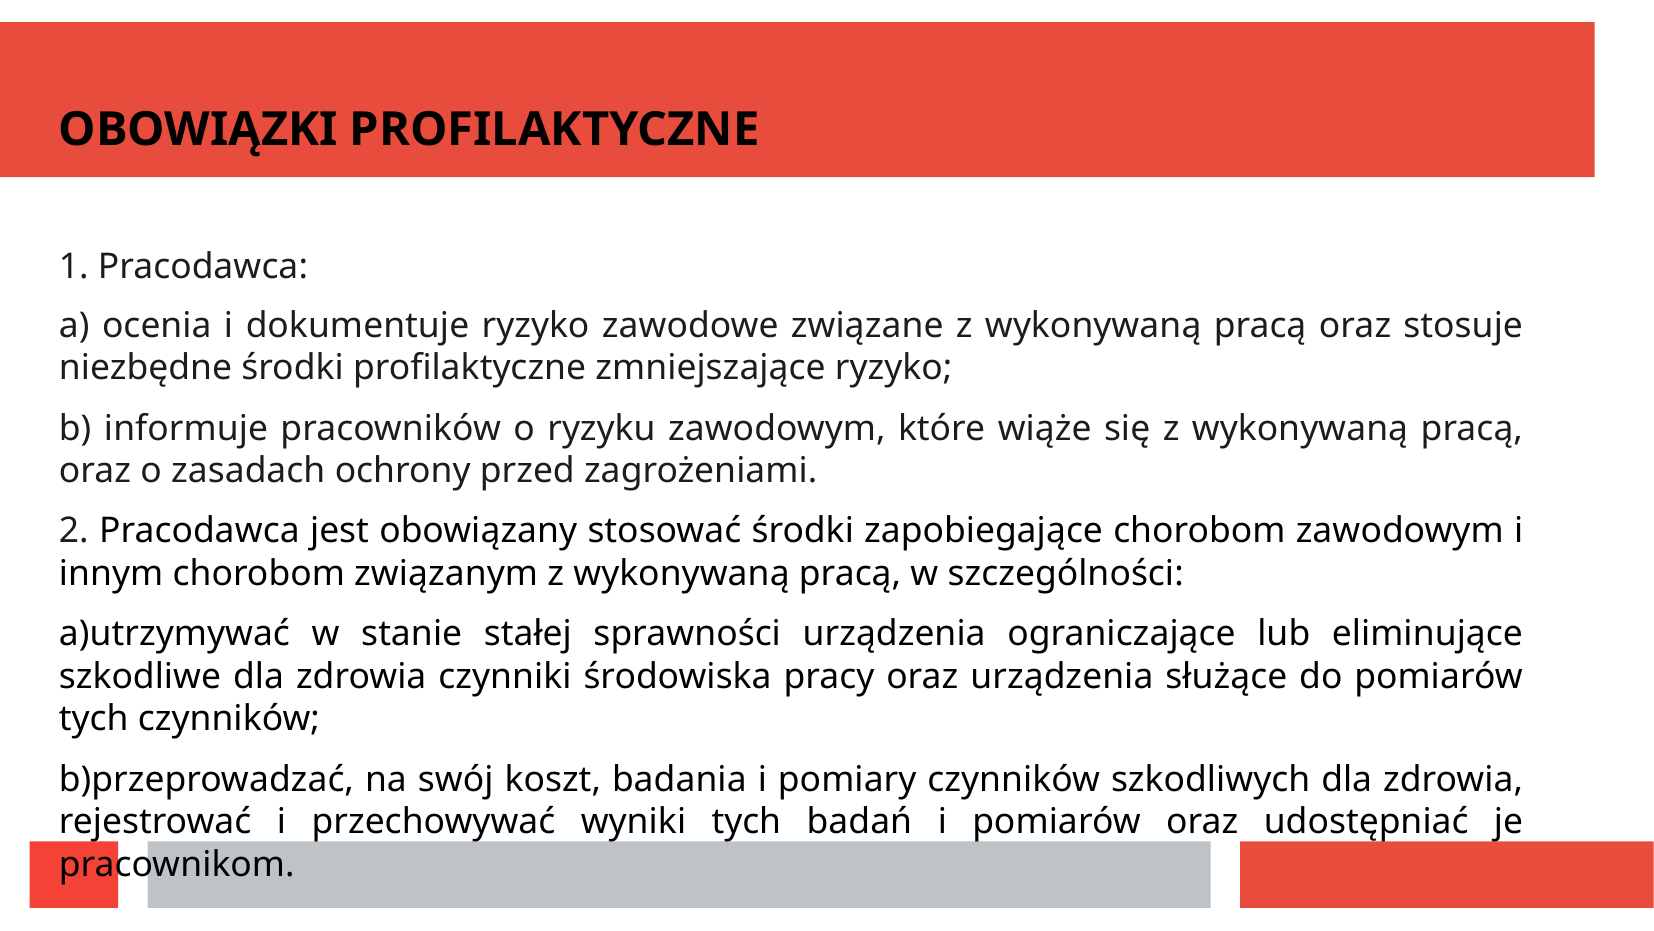

# OBOWIĄZKI PROFILAKTYCZNE
1. Pracodawca:
a) ocenia i dokumentuje ryzyko zawodowe związane z wykonywaną pracą oraz stosuje niezbędne środki profilaktyczne zmniejszające ryzyko;
b) informuje pracowników o ryzyku zawodowym, które wiąże się z wykonywaną pracą, oraz o zasadach ochrony przed zagrożeniami.
2. Pracodawca jest obowiązany stosować środki zapobiegające chorobom zawodowym i innym chorobom związanym z wykonywaną pracą, w szczególności:
a)utrzymywać w stanie stałej sprawności urządzenia ograniczające lub eliminujące szkodliwe dla zdrowia czynniki środowiska pracy oraz urządzenia służące do pomiarów tych czynników;
b)przeprowadzać, na swój koszt, badania i pomiary czynników szkodliwych dla zdrowia, rejestrować i przechowywać wyniki tych badań i pomiarów oraz udostępniać je pracownikom.